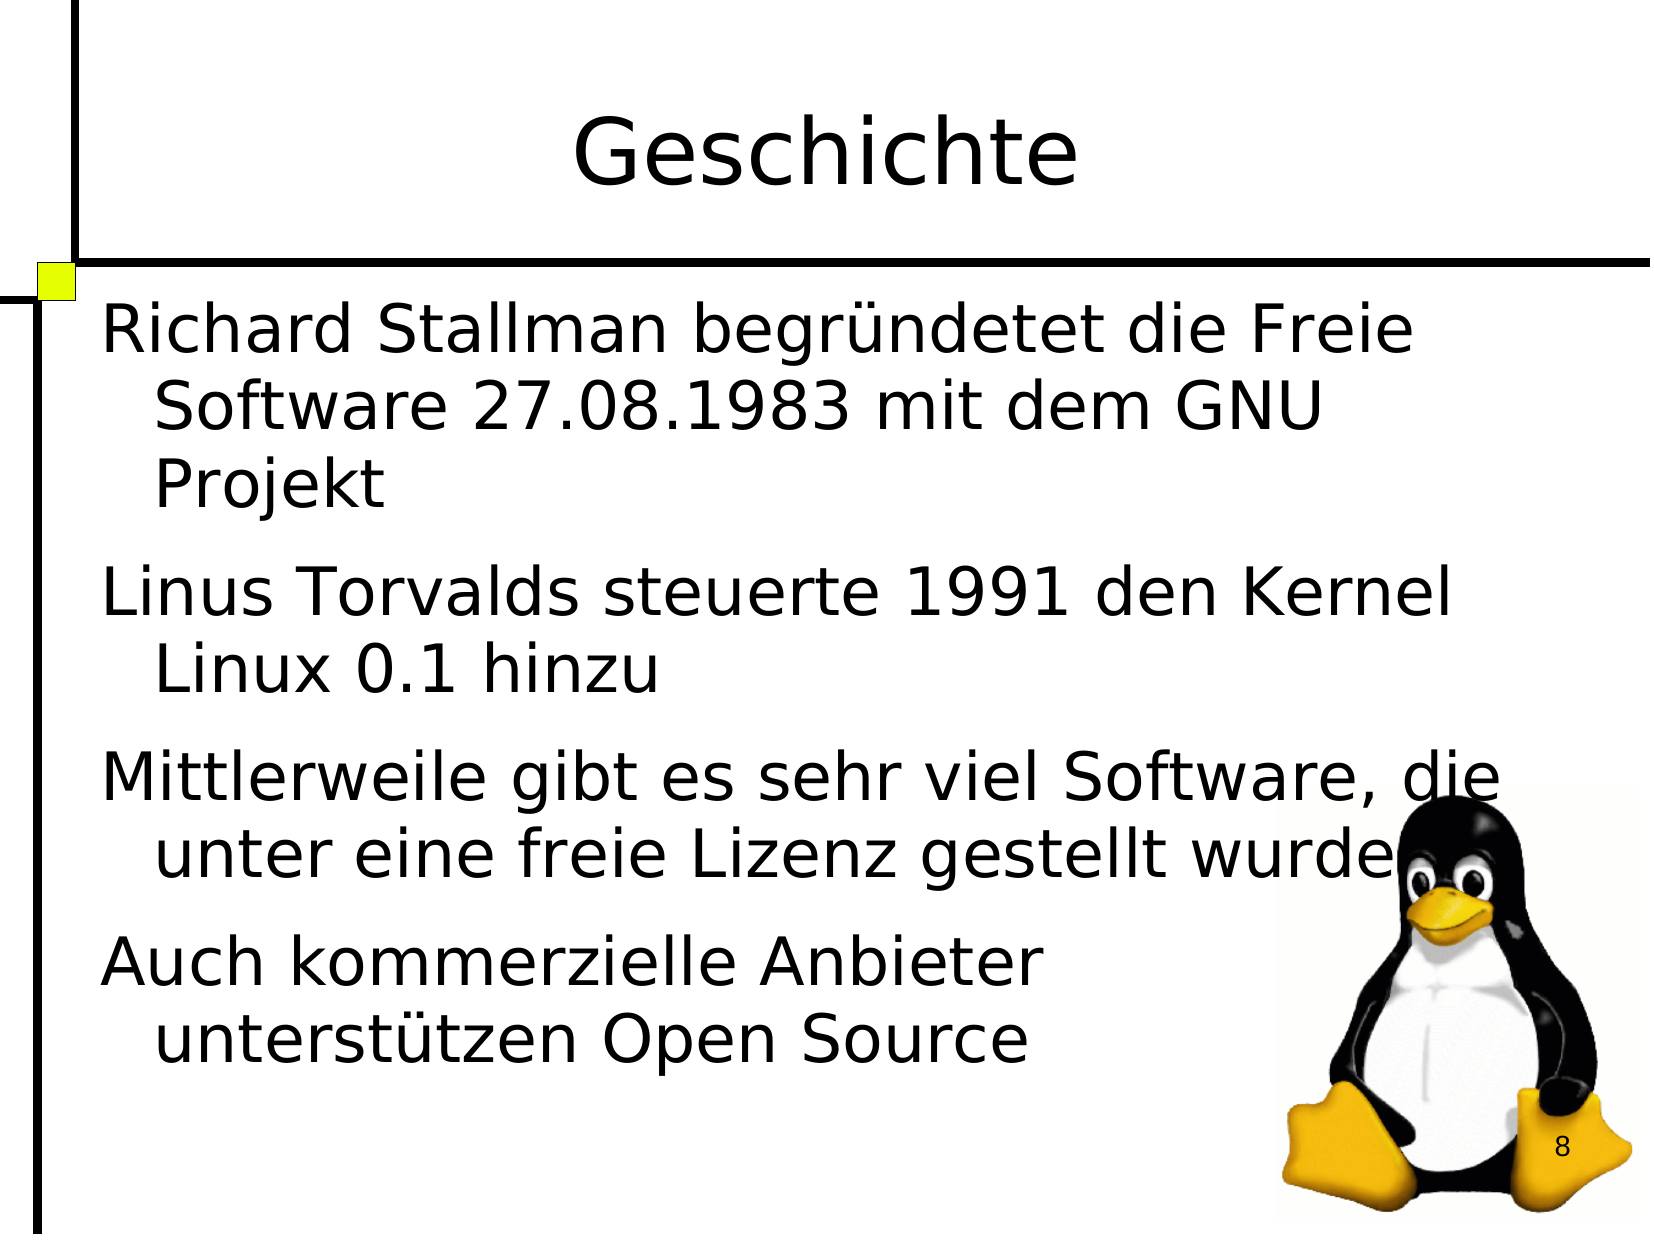

# Geschichte
Richard Stallman begründetet die Freie Software 27.08.1983 mit dem GNU Projekt
Linus Torvalds steuerte 1991 den Kernel Linux 0.1 hinzu
Mittlerweile gibt es sehr viel Software, die unter eine freie Lizenz gestellt wurde
Auch kommerzielle Anbieter
unterstützen Open Source
8